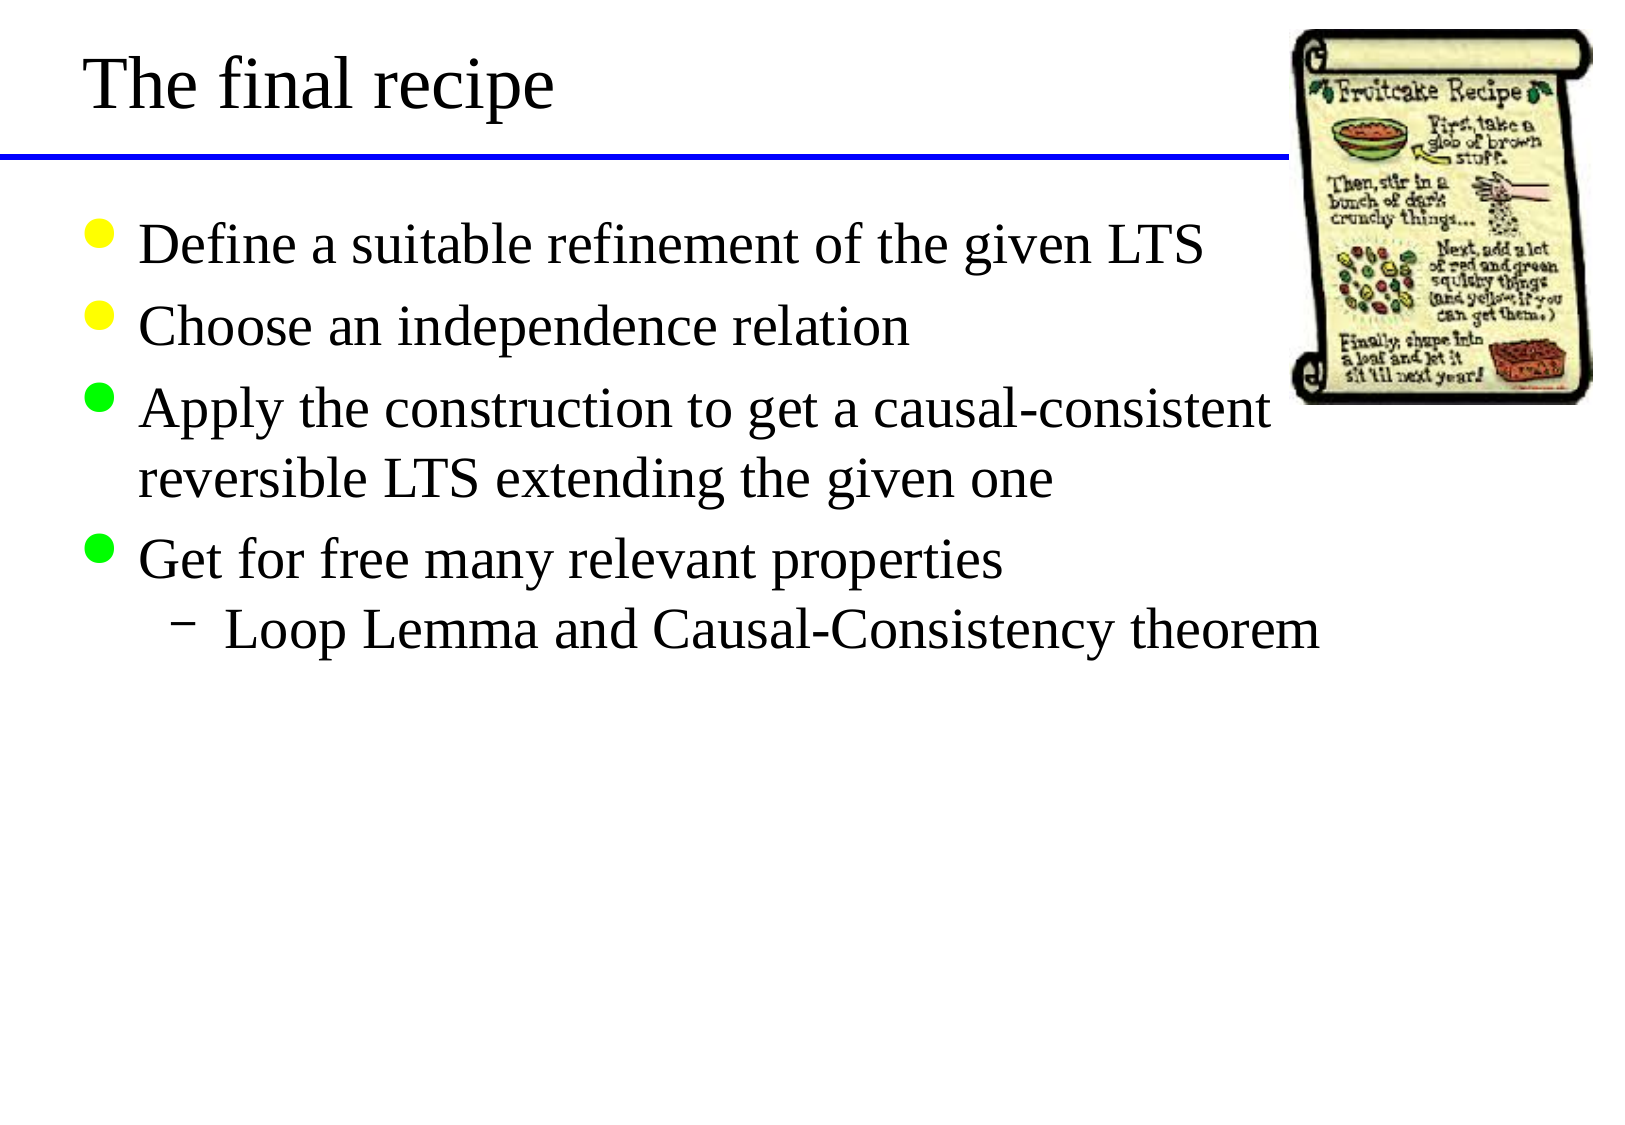

# The final recipe
Define a suitable refinement of the given LTS
Choose an independence relation
Apply the construction to get a causal-consistent
reversible LTS extending the given one
Get for free many relevant properties
Loop Lemma and Causal-Consistency theorem